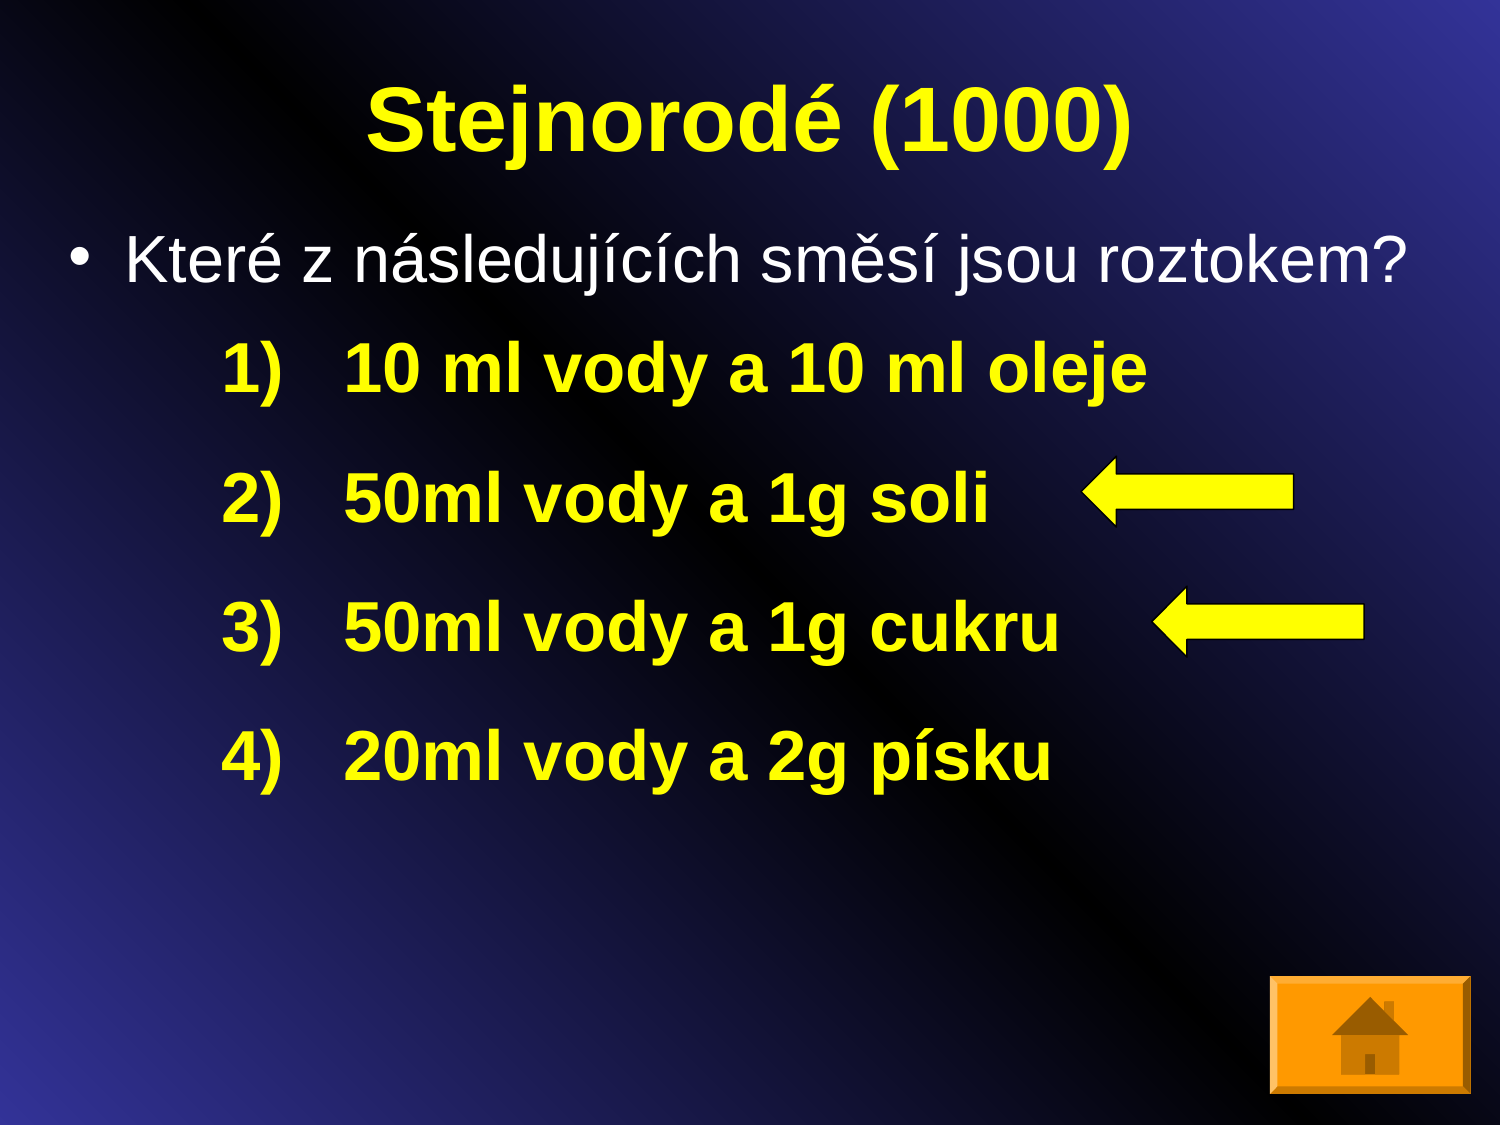

# Stejnorodé (1000)
Které z následujících směsí jsou roztokem?
10 ml vody a 10 ml oleje
50ml vody a 1g soli
50ml vody a 1g cukru
20ml vody a 2g písku